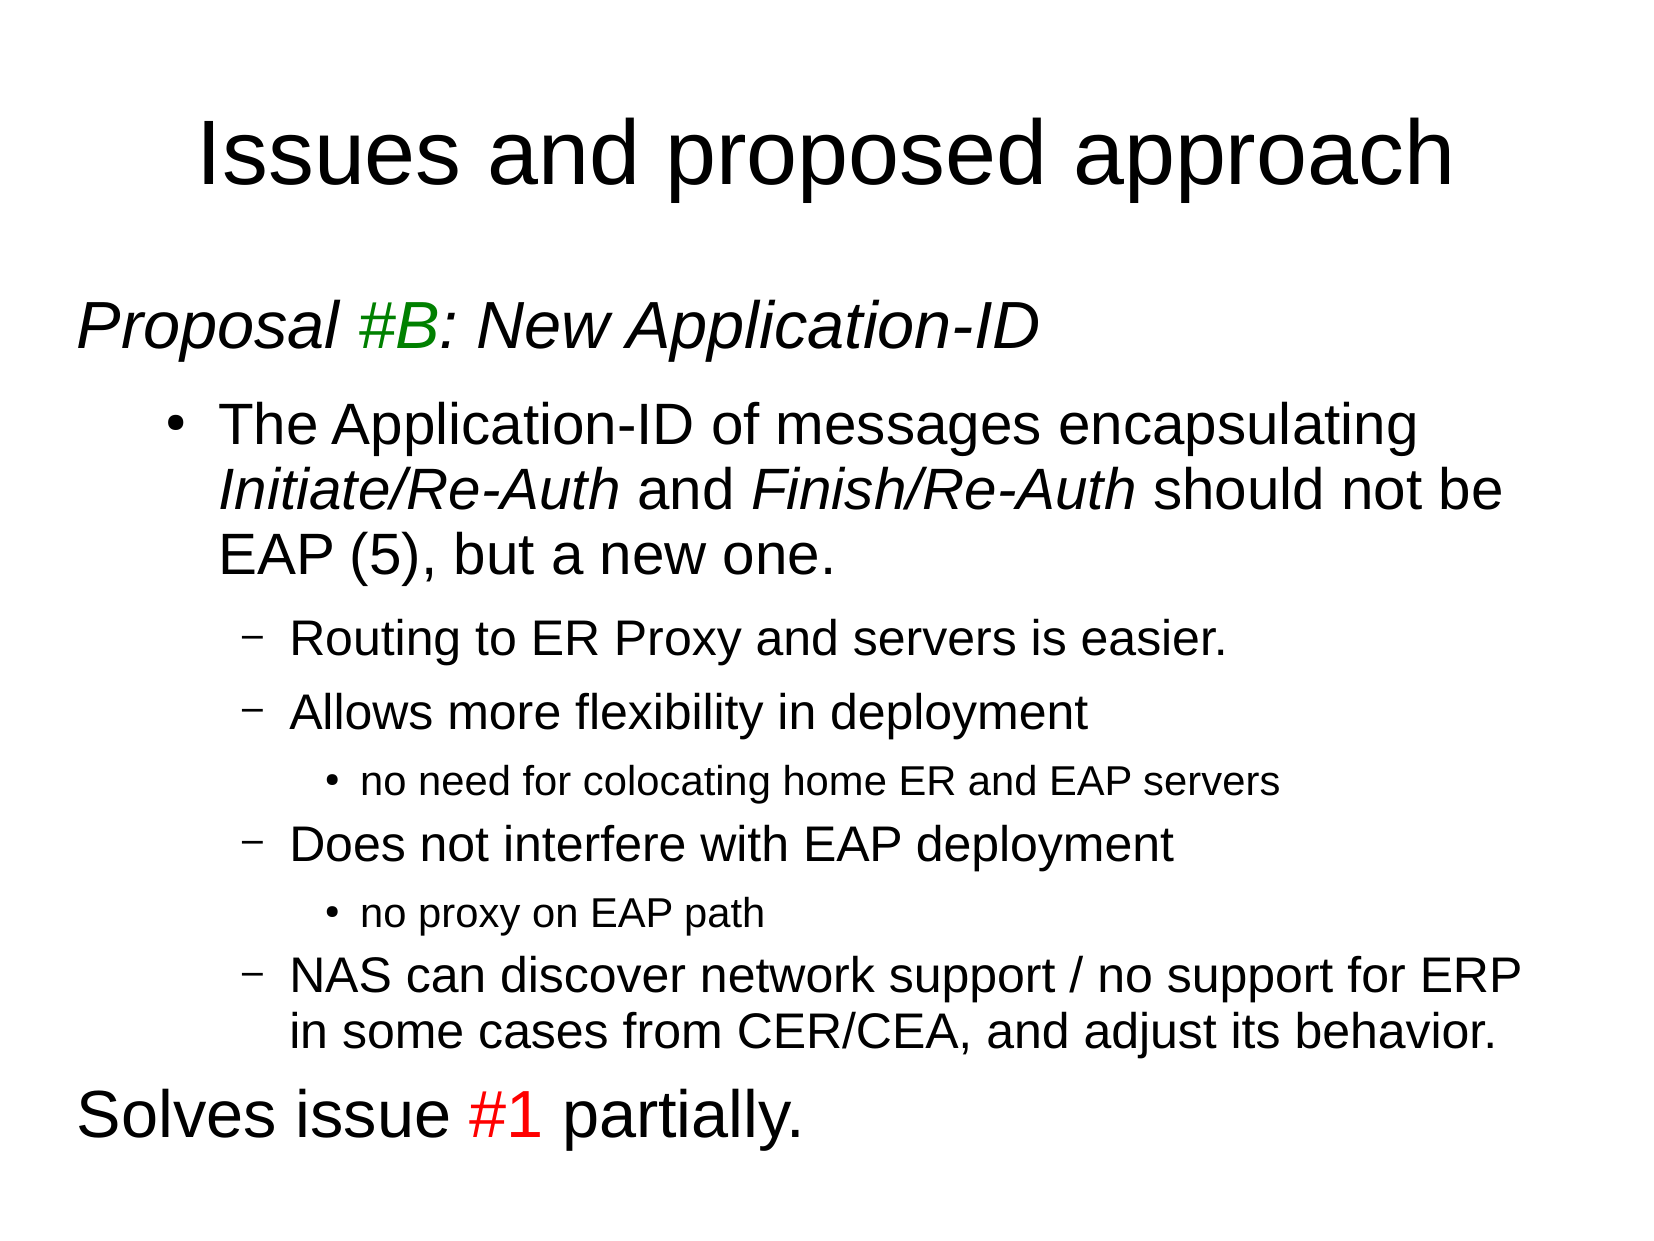

# Issues and proposed approach
Proposal #B: New Application-ID
The Application-ID of messages encapsulating Initiate/Re-Auth and Finish/Re-Auth should not be EAP (5), but a new one.
Routing to ER Proxy and servers is easier.
Allows more flexibility in deployment
no need for colocating home ER and EAP servers
Does not interfere with EAP deployment
no proxy on EAP path
NAS can discover network support / no support for ERP in some cases from CER/CEA, and adjust its behavior.
Solves issue #1 partially.